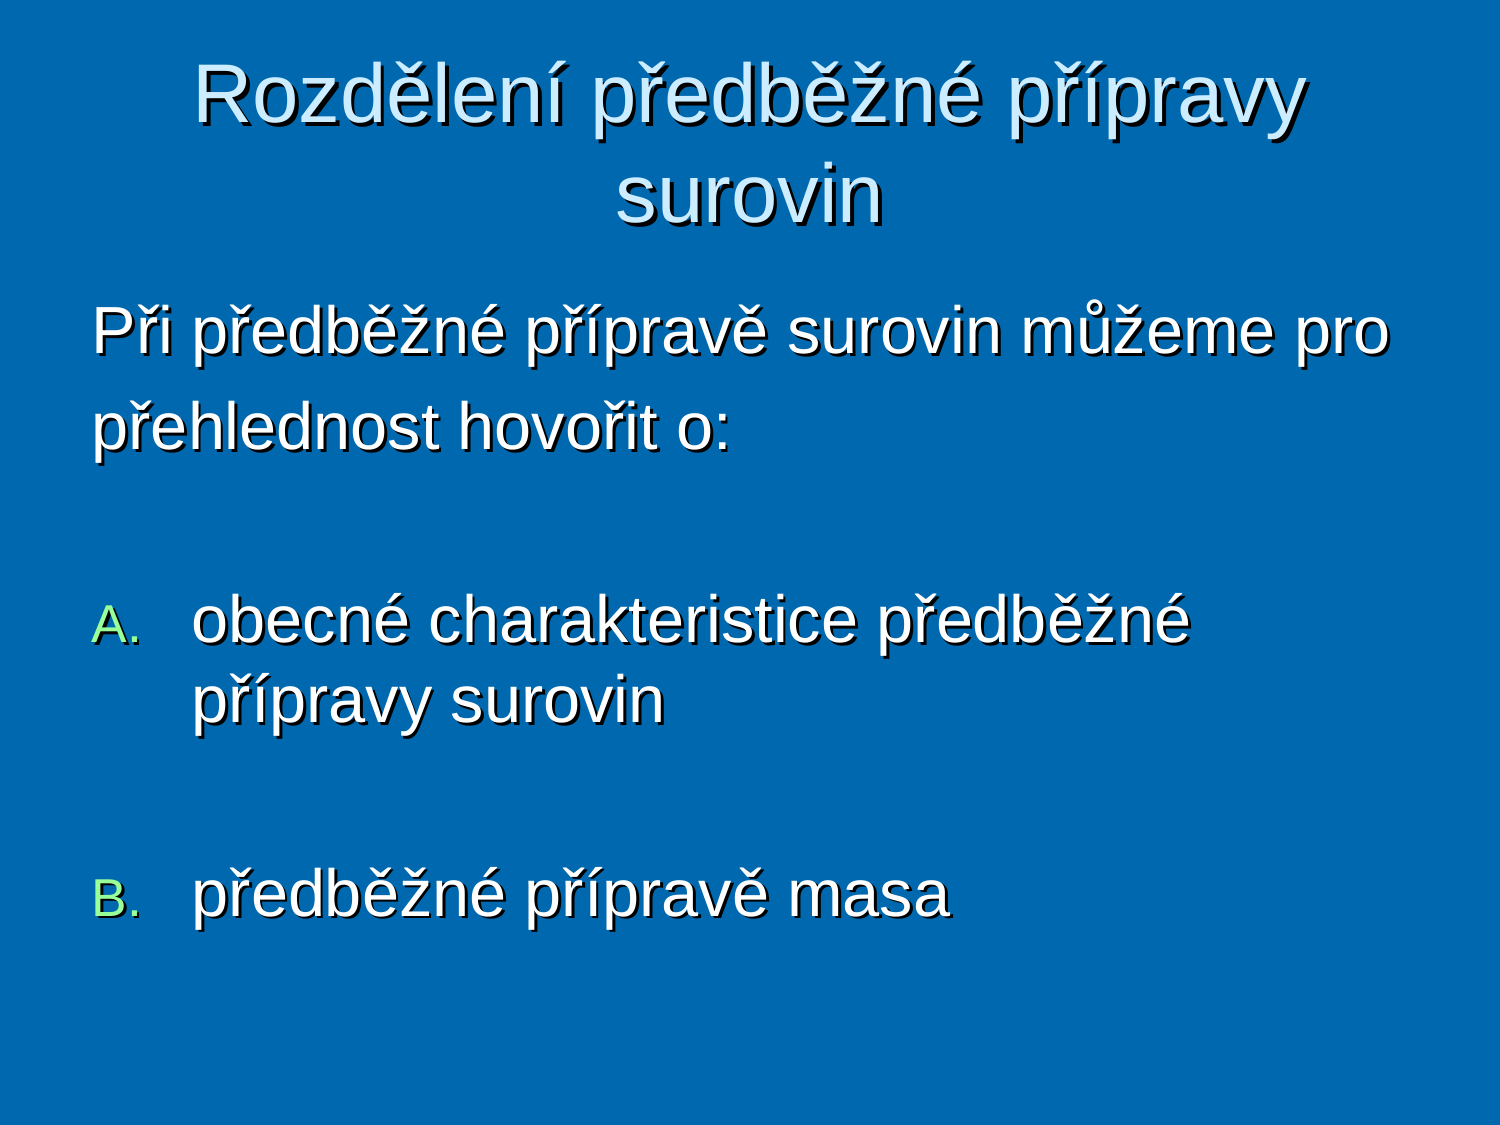

# Rozdělení předběžné přípravy surovin
Při předběžné přípravě surovin můžeme pro
přehlednost hovořit o:
obecné charakteristice předběžné přípravy surovin
předběžné přípravě masa